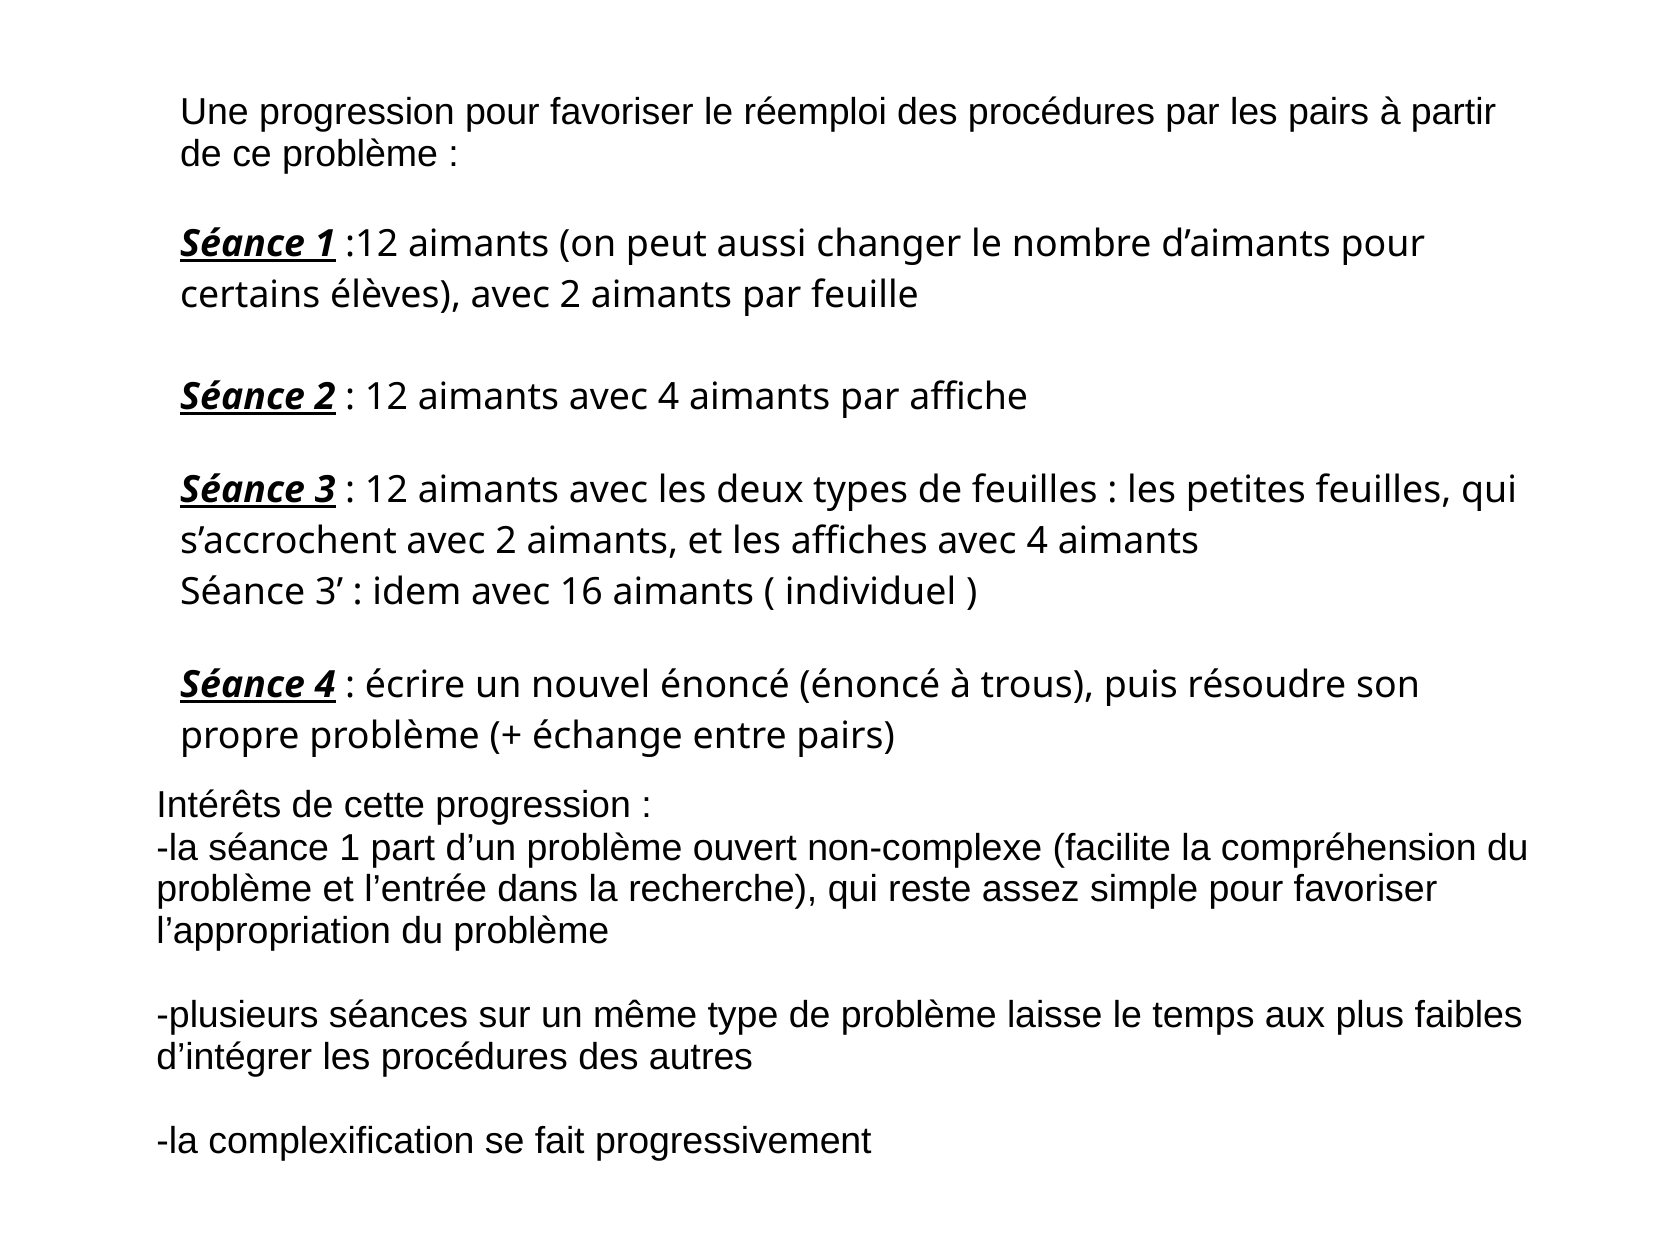

Une progression pour favoriser le réemploi des procédures par les pairs à partir de ce problème :
Séance 1 :12 aimants (on peut aussi changer le nombre d’aimants pour certains élèves), avec 2 aimants par feuille
Séance 2 : 12 aimants avec 4 aimants par affiche
Séance 3 : 12 aimants avec les deux types de feuilles : les petites feuilles, qui s’accrochent avec 2 aimants, et les affiches avec 4 aimants
Séance 3’ : idem avec 16 aimants ( individuel )
Séance 4 : écrire un nouvel énoncé (énoncé à trous), puis résoudre son propre problème (+ échange entre pairs)
Intérêts de cette progression :
-la séance 1 part d’un problème ouvert non-complexe (facilite la compréhension du
problème et l’entrée dans la recherche), qui reste assez simple pour favoriser
l’appropriation du problème
-plusieurs séances sur un même type de problème laisse le temps aux plus faibles
d’intégrer les procédures des autres
-la complexification se fait progressivement